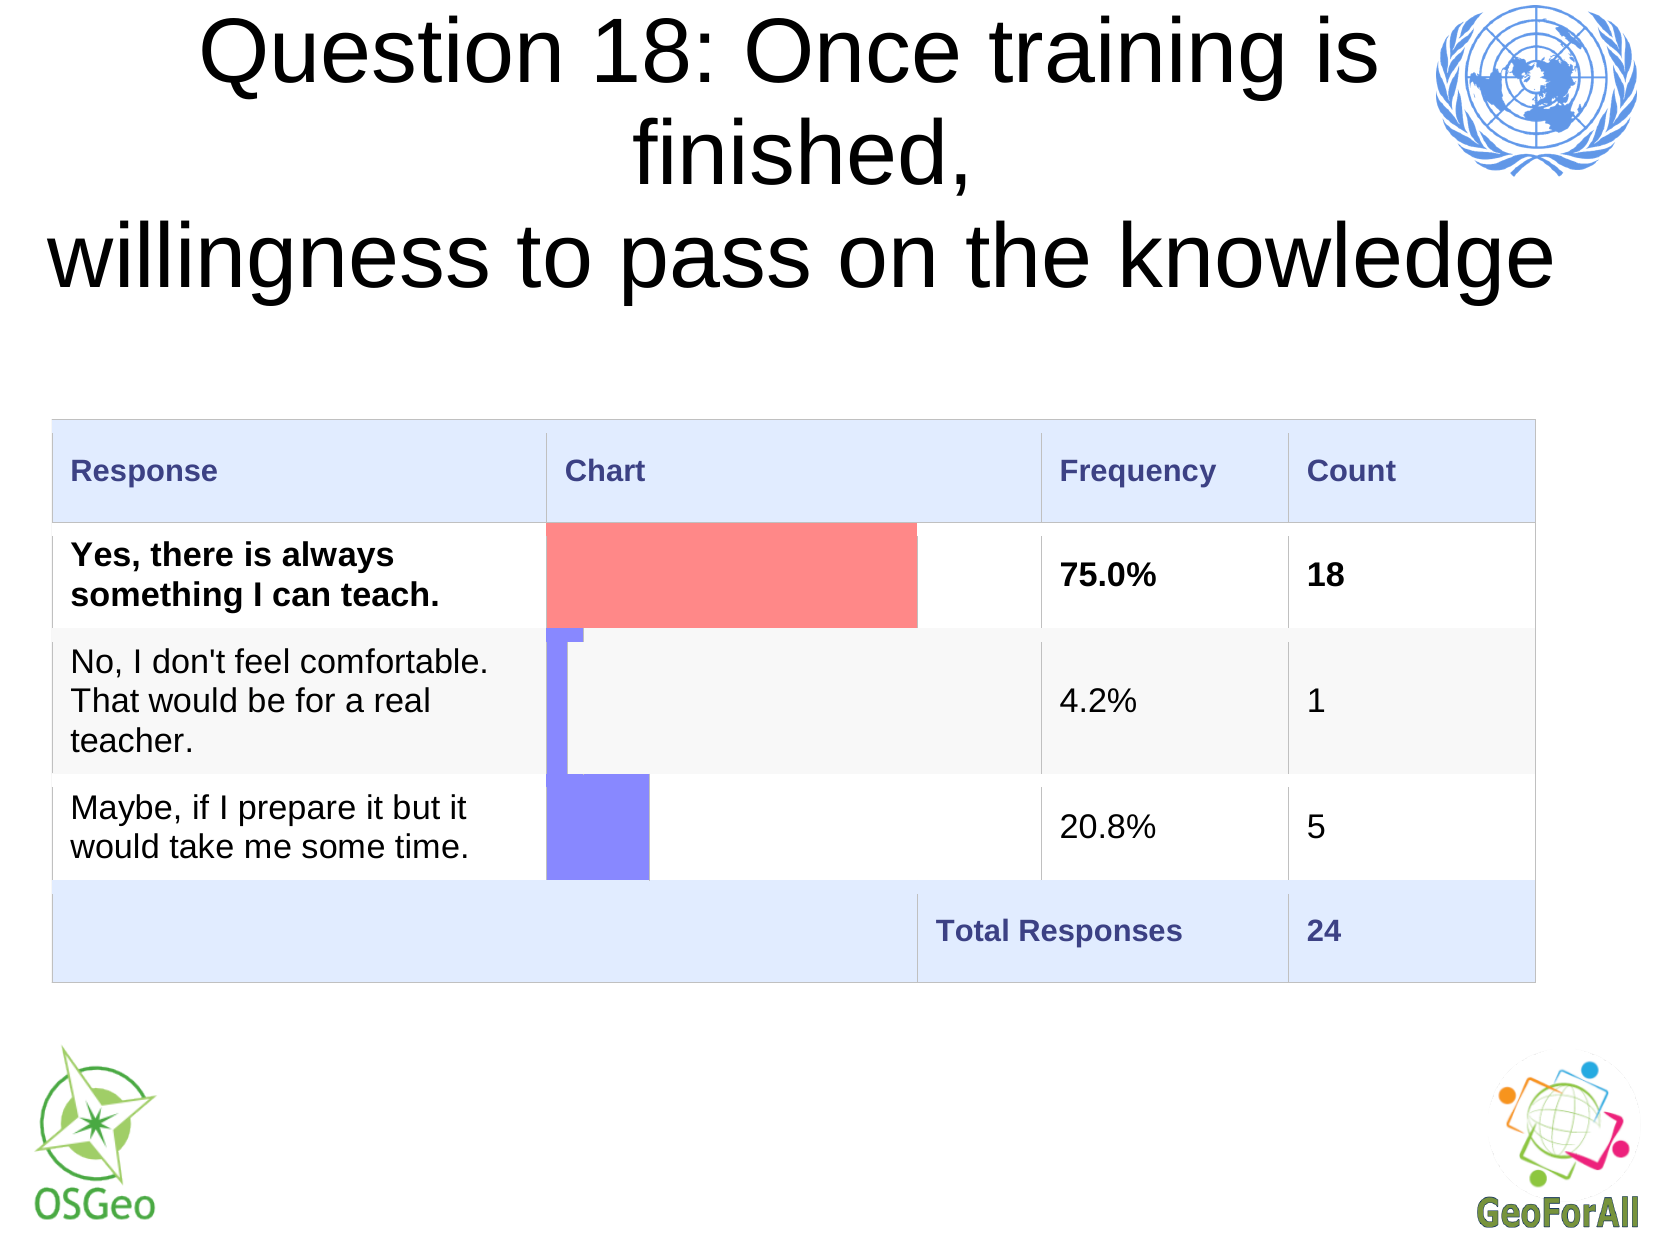

# Question 18: Once training is finished, willingness to pass on the knowledge